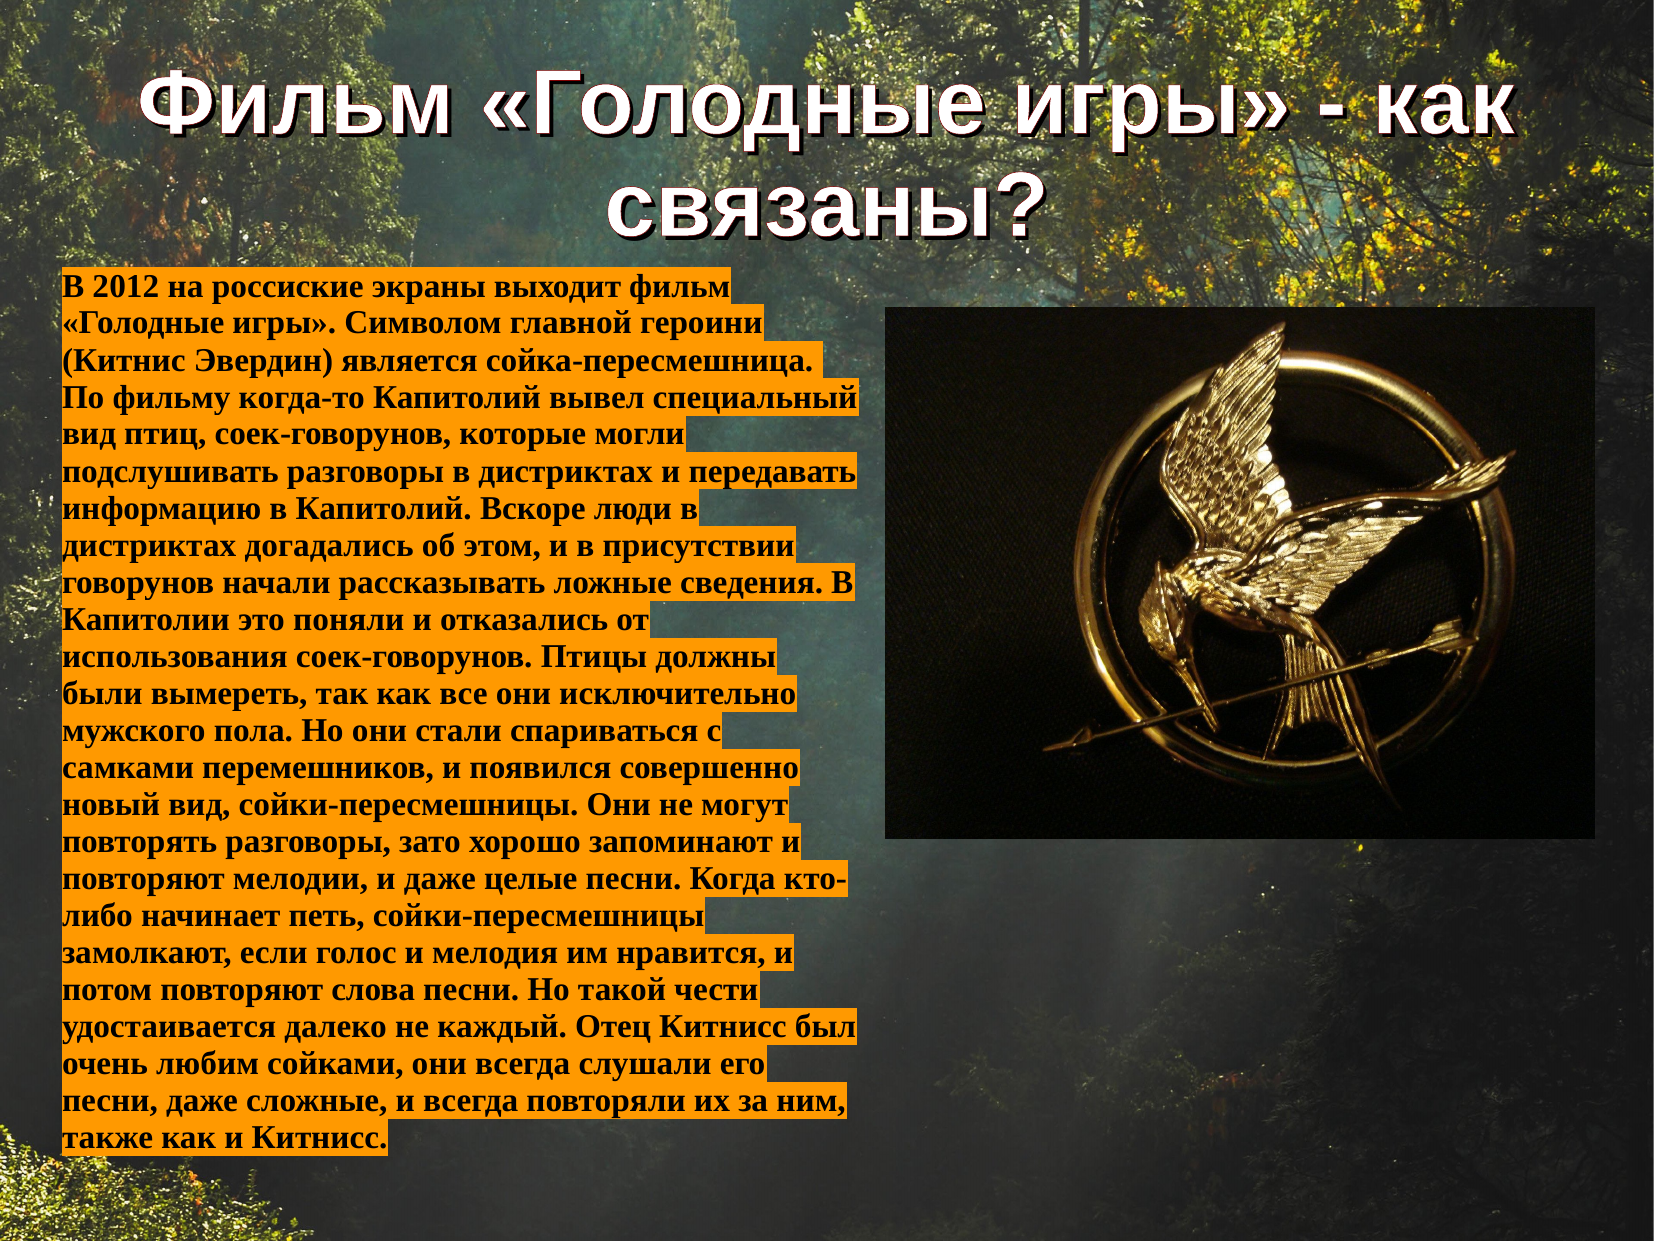

# Фильм «Голодные игры» - как связаны?
В 2012 на россиские экраны выходит фильм «Голодные игры». Символом главной героини (Китнис Эвердин) является сойка-пересмешница.
По фильму когда-то Капитолий вывел специальный вид птиц, соек-говорунов, которые могли подслушивать разговоры в дистриктах и передавать информацию в Капитолий. Вскоре люди в дистриктах догадались об этом, и в присутствии говорунов начали рассказывать ложные сведения. В Капитолии это поняли и отказались от использования соек-говорунов. Птицы должны были вымереть, так как все они исключительно мужского пола. Но они стали спариваться с самками перемешников, и появился совершенно новый вид, сойки-пересмешницы. Они не могут повторять разговоры, зато хорошо запоминают и повторяют мелодии, и даже целые песни. Когда кто-либо начинает петь, сойки-пересмешницы замолкают, если голос и мелодия им нравится, и потом повторяют слова песни. Но такой чести удостаивается далеко не каждый. Отец Китнисс был очень любим сойками, они всегда слушали его песни, даже сложные, и всегда повторяли их за ним, также как и Китнисс.